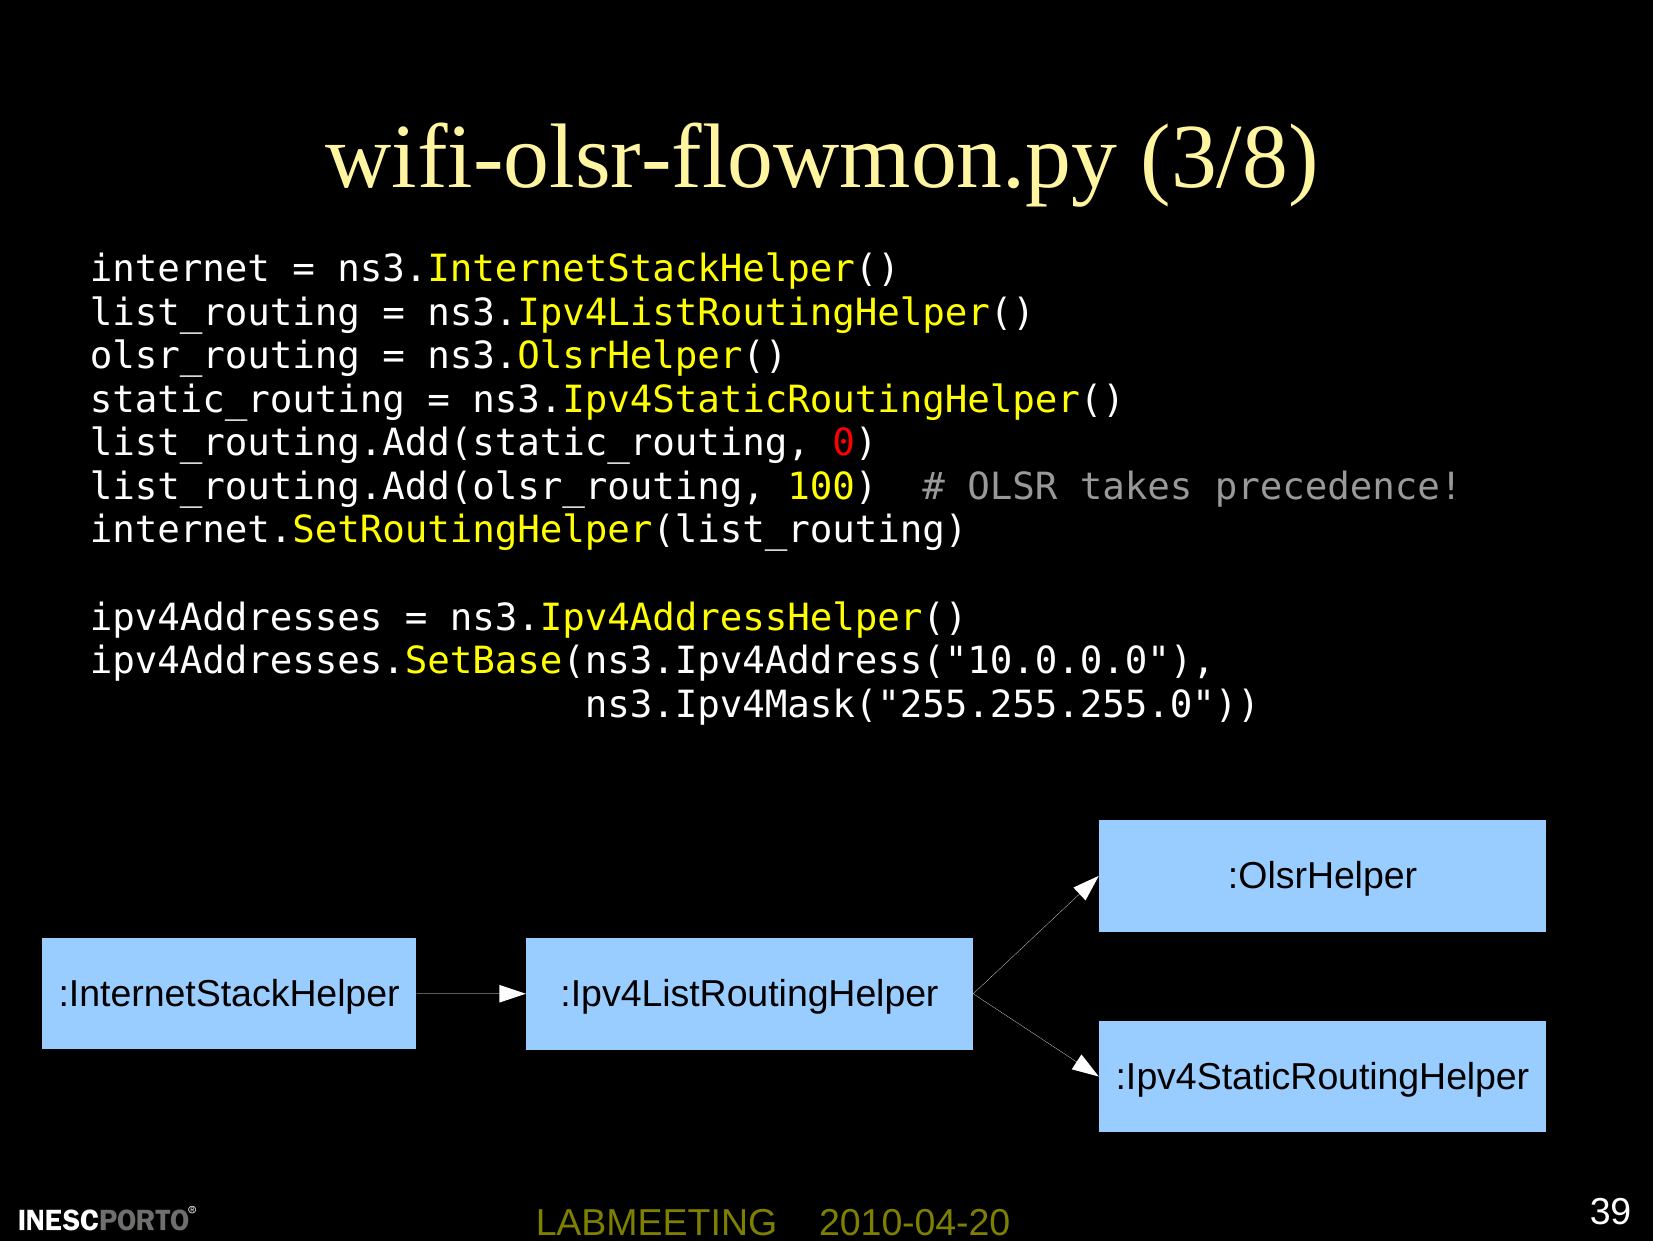

# wifi-olsr-flowmon.py (3/8)
 internet = ns3.InternetStackHelper()
 list_routing = ns3.Ipv4ListRoutingHelper()
 olsr_routing = ns3.OlsrHelper()
 static_routing = ns3.Ipv4StaticRoutingHelper()
 list_routing.Add(static_routing, 0)
 list_routing.Add(olsr_routing, 100) # OLSR takes precedence!
 internet.SetRoutingHelper(list_routing)
 ipv4Addresses = ns3.Ipv4AddressHelper()
 ipv4Addresses.SetBase(ns3.Ipv4Address("10.0.0.0"),
 ns3.Ipv4Mask("255.255.255.0"))
:OlsrHelper
:InternetStackHelper
:Ipv4ListRoutingHelper
:Ipv4StaticRoutingHelper